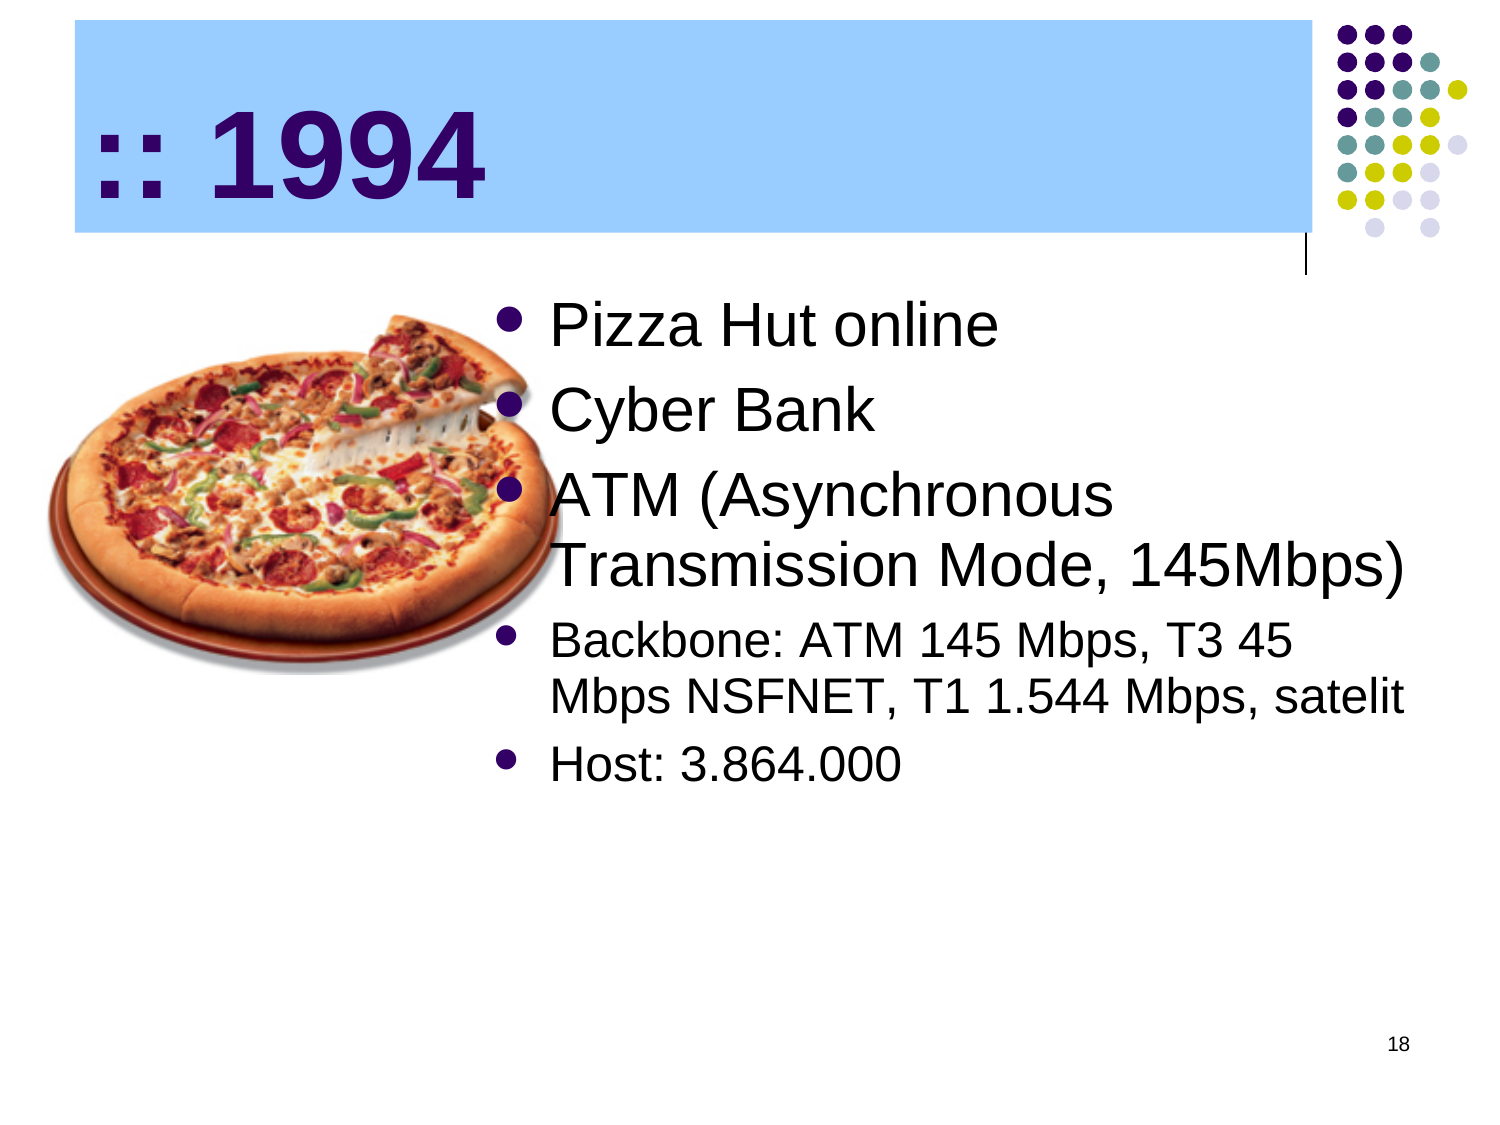

# :: 1994
Pizza Hut online
Cyber Bank
ATM (Asynchronous Transmission Mode, 145Mbps)
Backbone: ATM 145 Mbps, T3 45 Mbps NSFNET, T1 1.544 Mbps, satelit
Host: 3.864.000
18